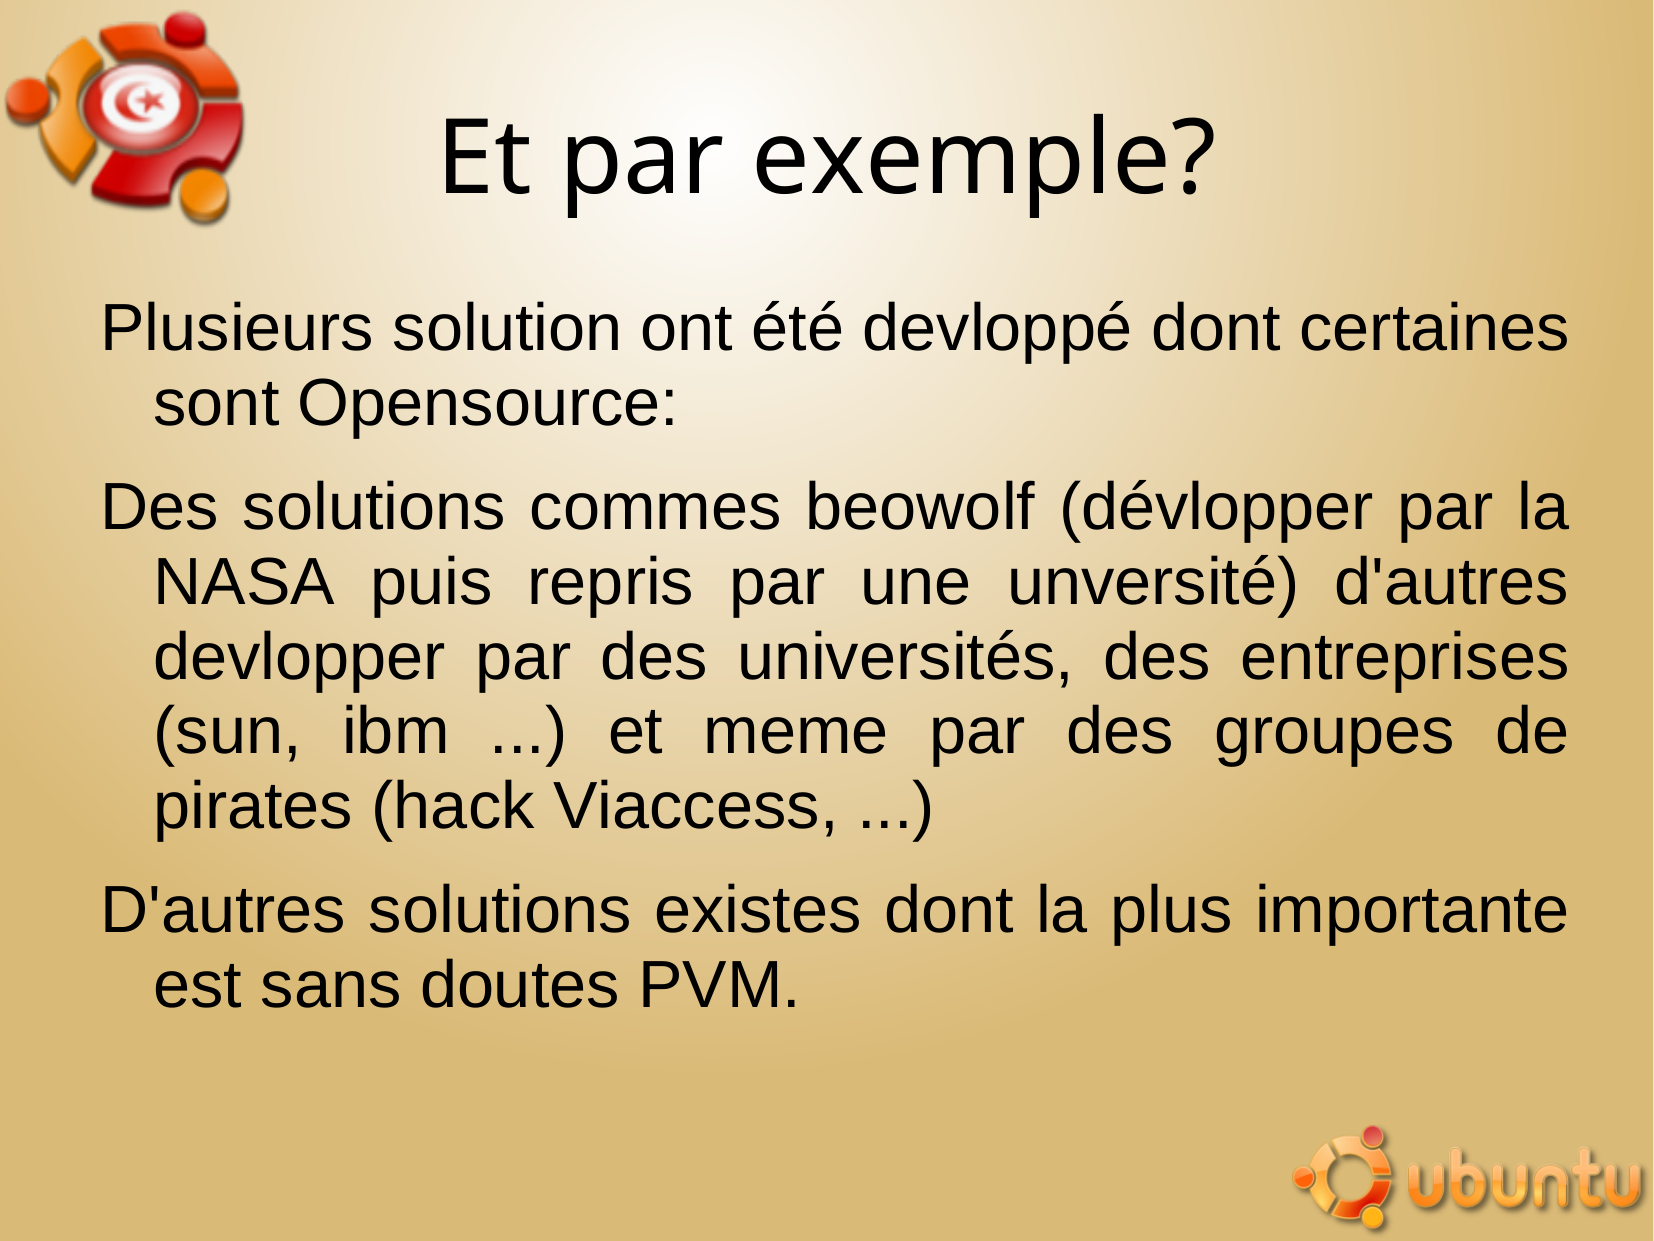

# Et par exemple?
Plusieurs solution ont été devloppé dont certaines sont Opensource:
Des solutions commes beowolf (dévlopper par la NASA puis repris par une unversité) d'autres devlopper par des universités, des entreprises (sun, ibm ...) et meme par des groupes de pirates (hack Viaccess, ...)
D'autres solutions existes dont la plus importante est sans doutes PVM.